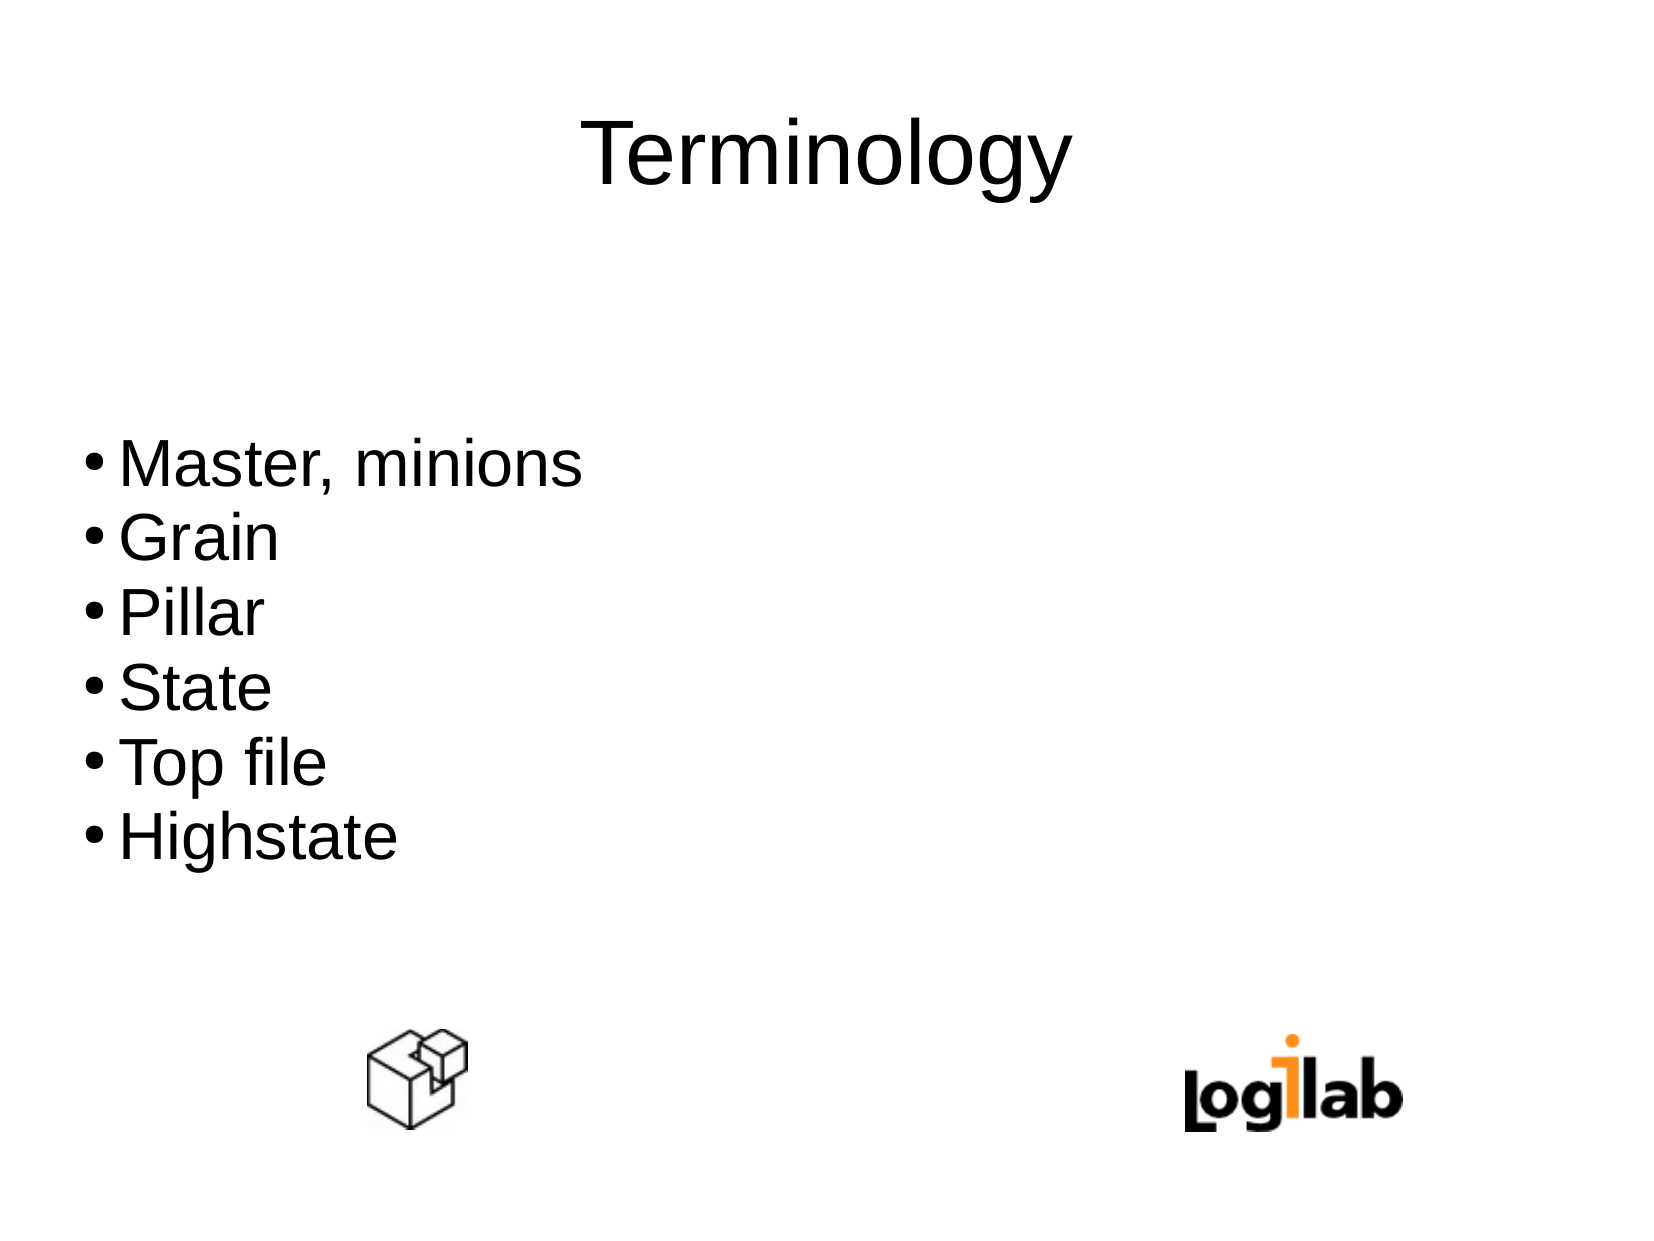

# Terminology
Master, minions
Grain
Pillar
State
Top file
Highstate